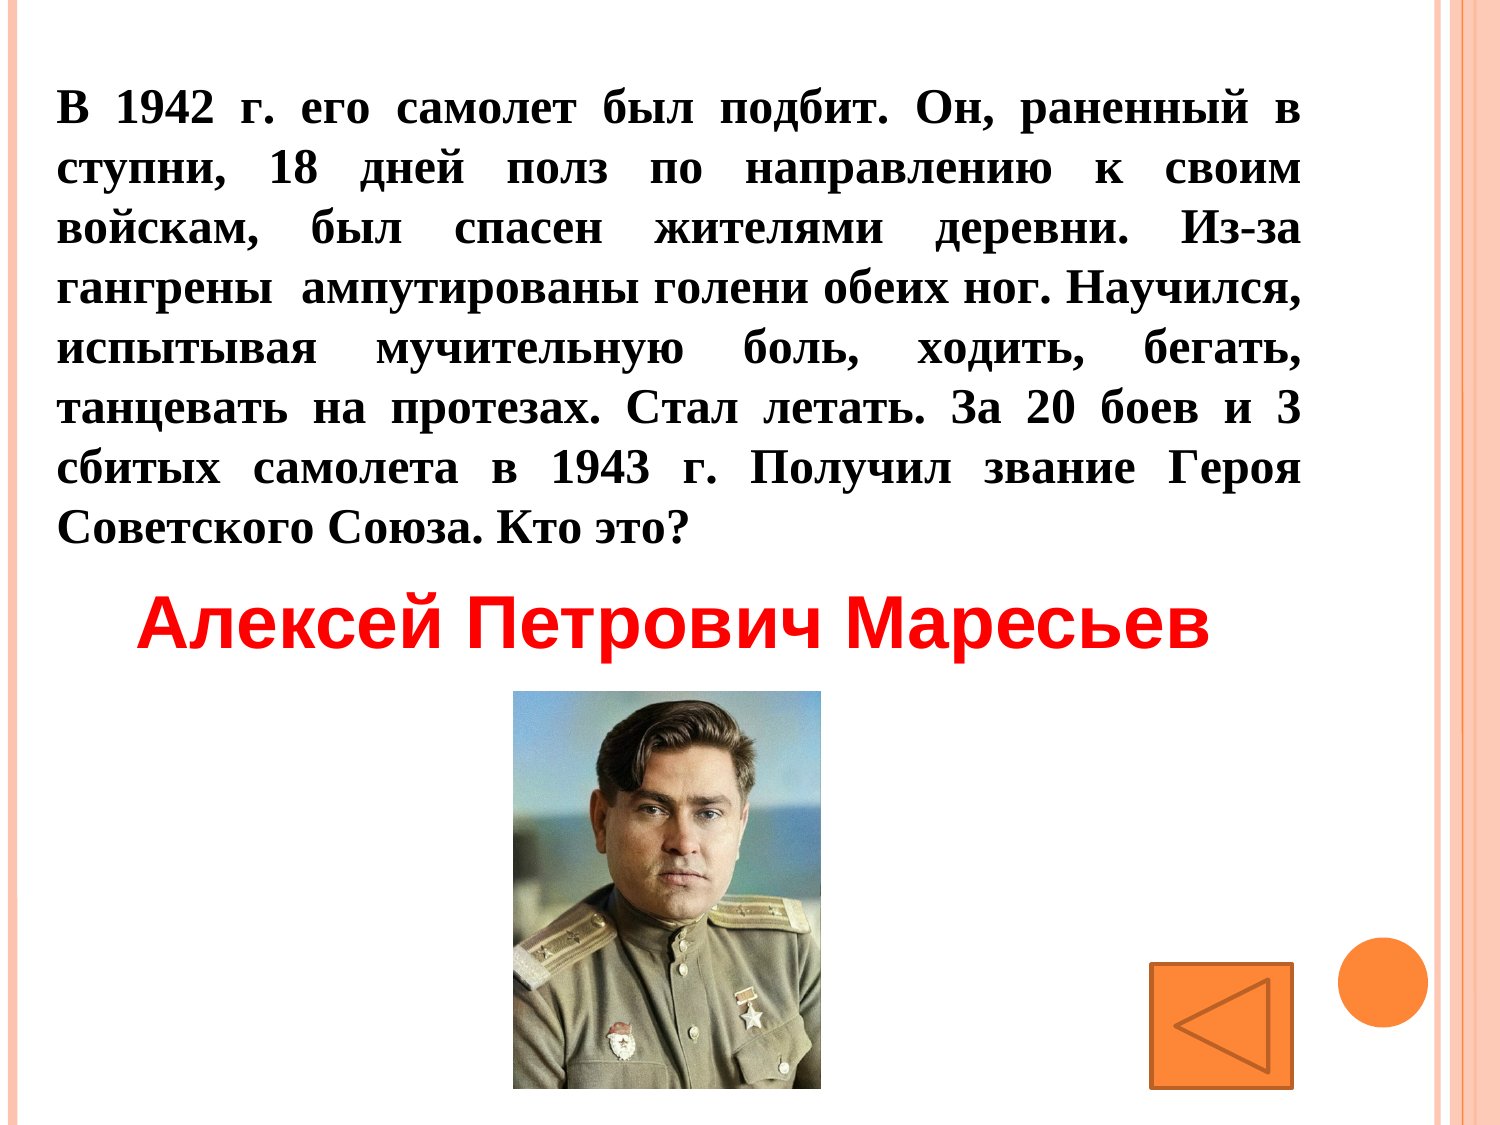

В 1942 г. его самолет был подбит. Он, раненный в ступни, 18 дней полз по направлению к своим войскам, был спасен жителями деревни. Из-за гангрены ампутированы голени обеих ног. Научился, испытывая мучительную боль, ходить, бегать, танцевать на протезах. Стал летать. За 20 боев и 3 сбитых самолета в 1943 г. Получил звание Героя Советского Союза. Кто это?
Алексей Петрович Маресьев